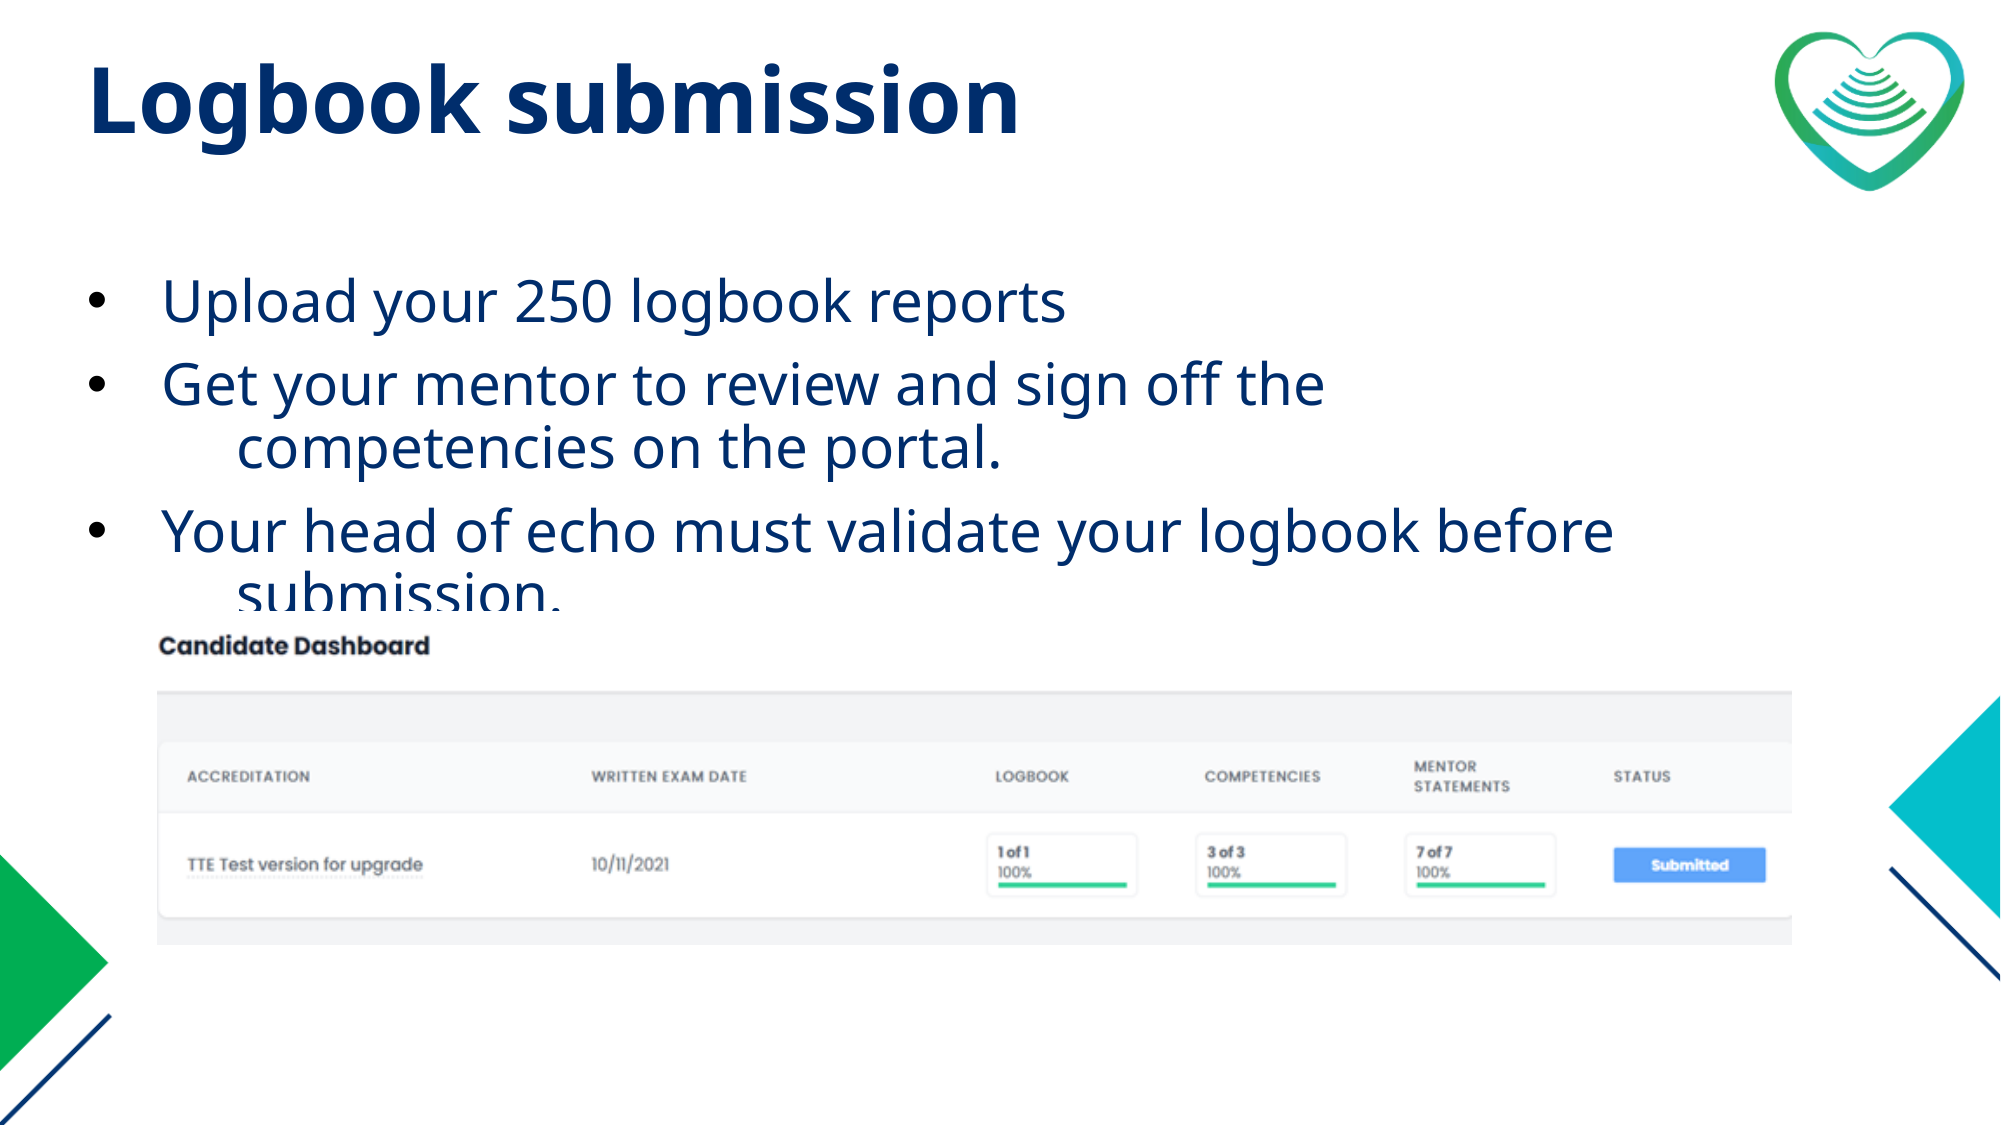

# Logbook submission
Upload your 250 logbook reports
Get your mentor to review and sign off the competencies on the portal.
Your head of echo must validate your logbook before submission.